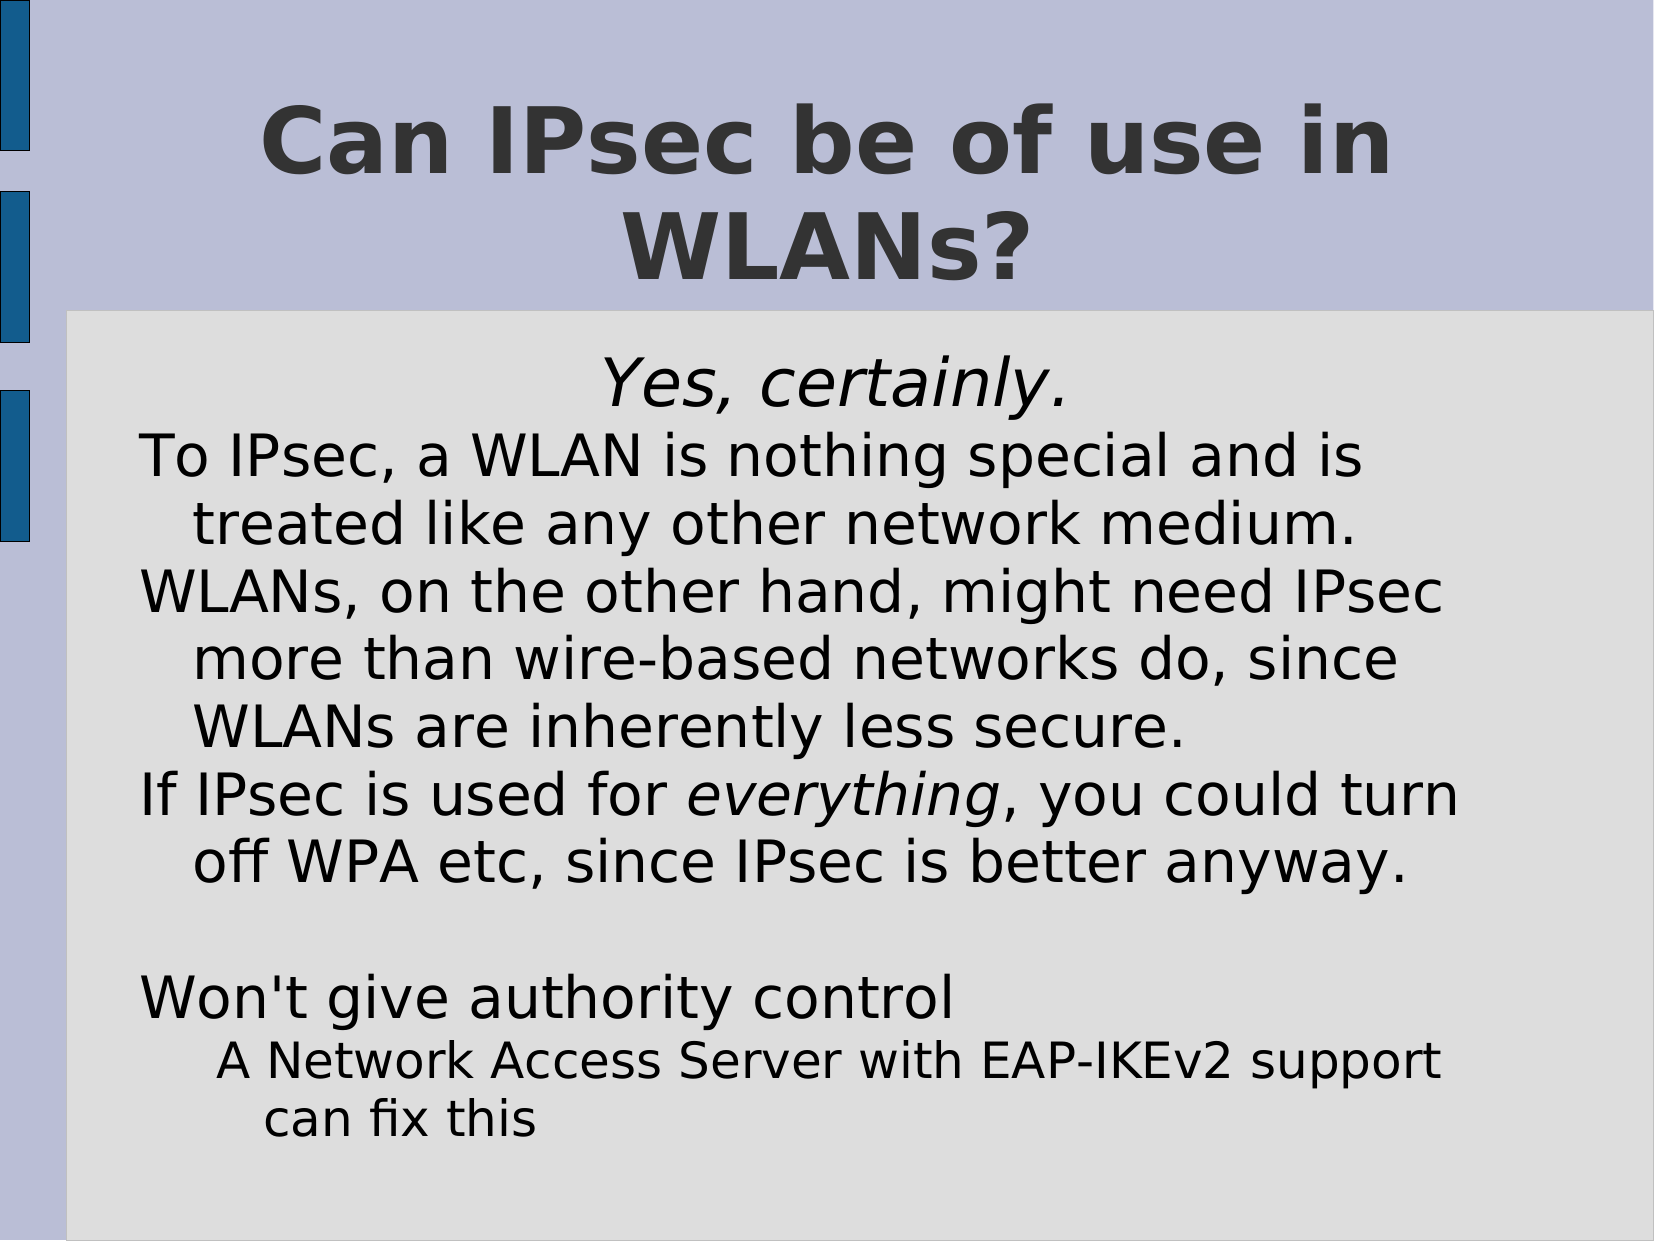

# Can IPsec be of use in WLANs?
Yes, certainly.
To IPsec, a WLAN is nothing special and is treated like any other network medium.
WLANs, on the other hand, might need IPsec more than wire-based networks do, since WLANs are inherently less secure.
If IPsec is used for everything, you could turn off WPA etc, since IPsec is better anyway.
Won't give authority control
A Network Access Server with EAP-IKEv2 support can fix this